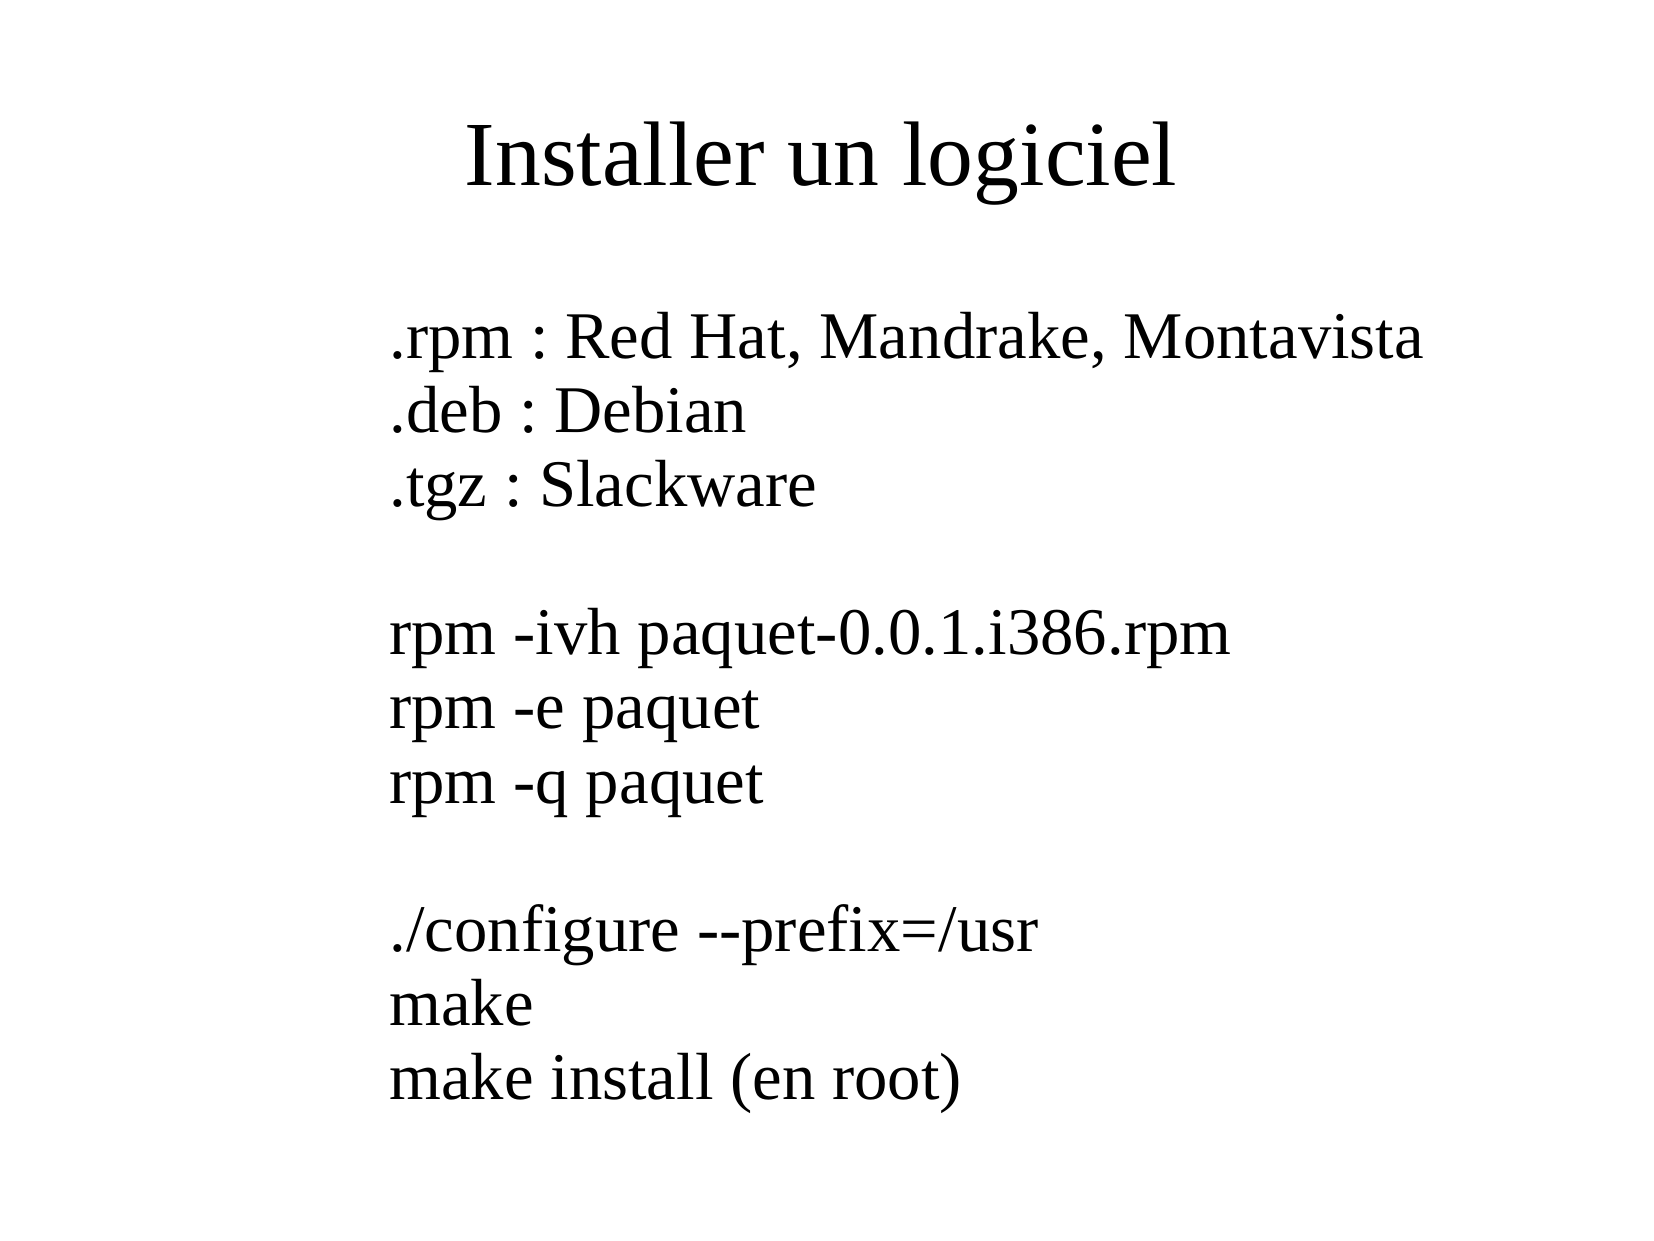

# Installer un logiciel
.rpm : Red Hat, Mandrake, Montavista
.deb : Debian
.tgz : Slackware
rpm -ivh paquet-0.0.1.i386.rpm
rpm -e paquet
rpm -q paquet
./configure --prefix=/usr
make
make install (en root)